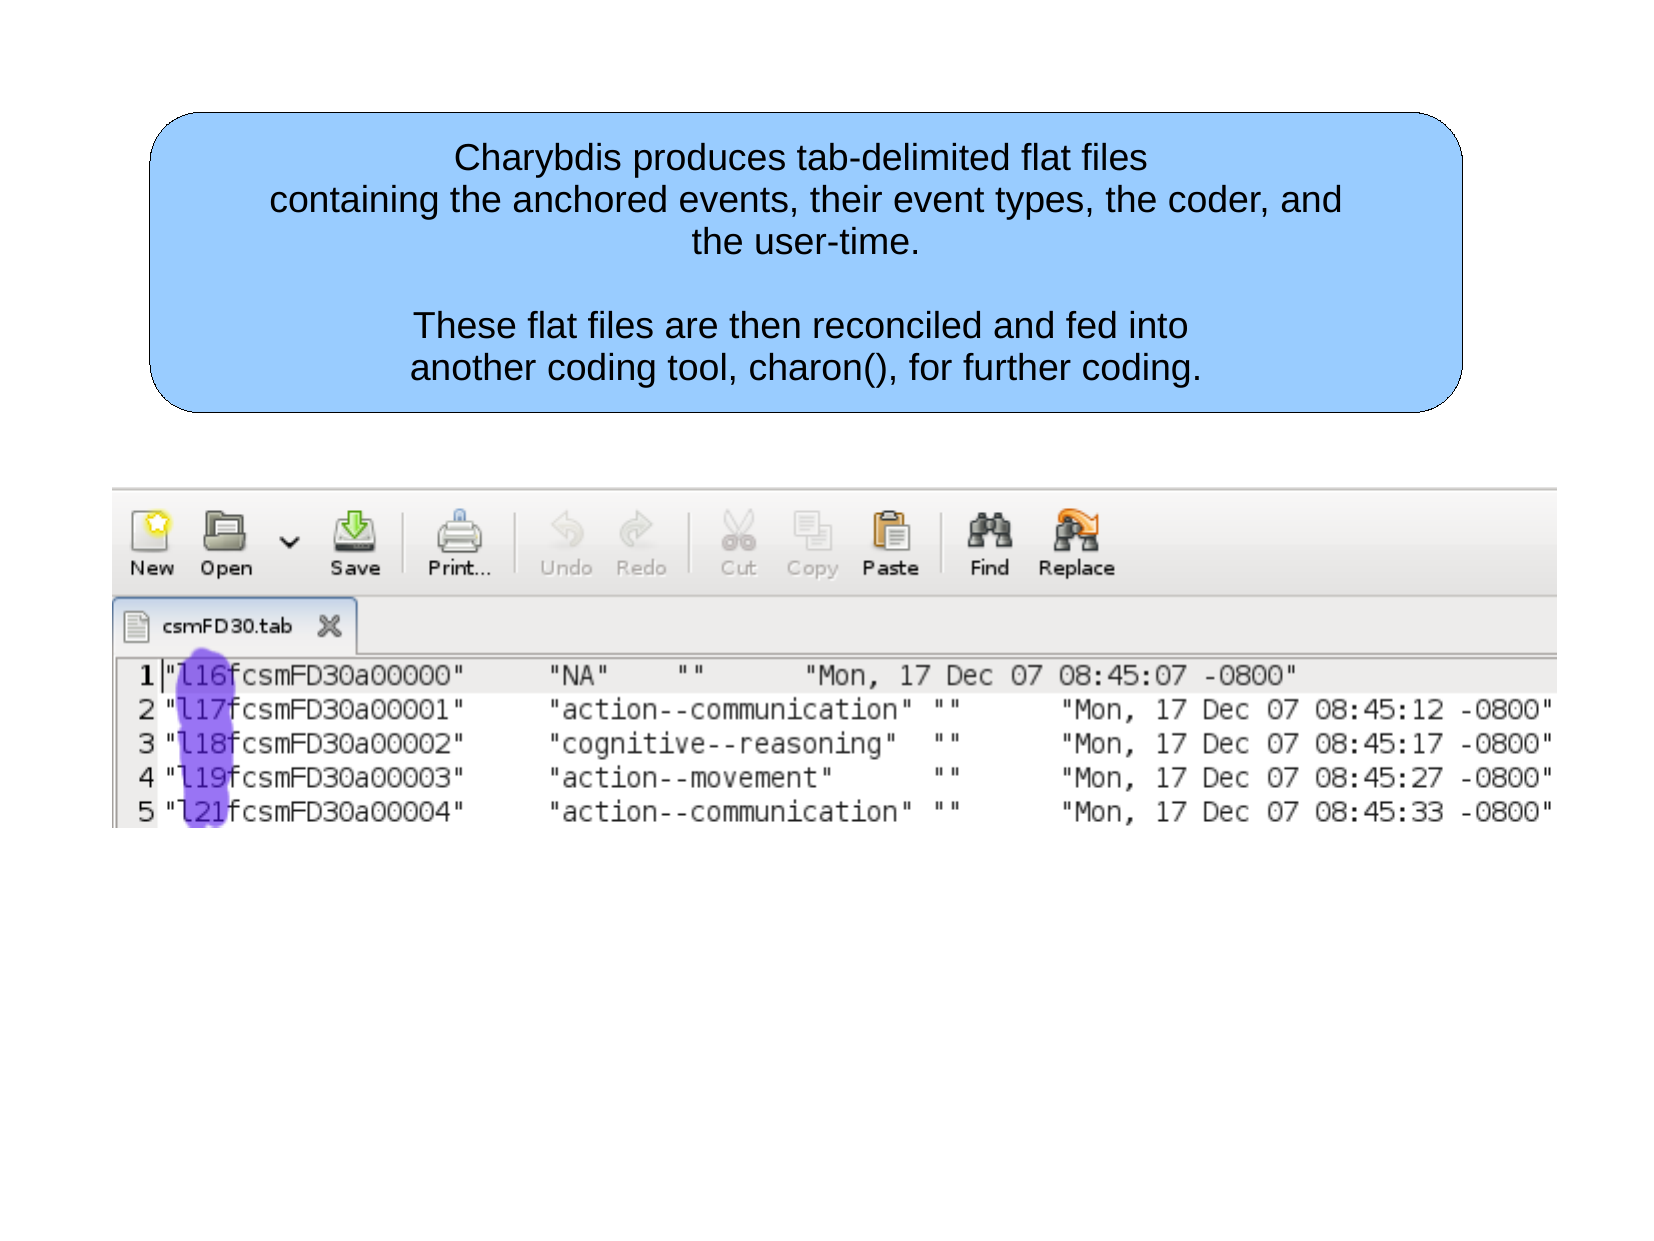

Charybdis produces tab-delimited flat files
containing the anchored events, their event types, the coder, and
the user-time.
These flat files are then reconciled and fed into
another coding tool, charon(), for further coding.